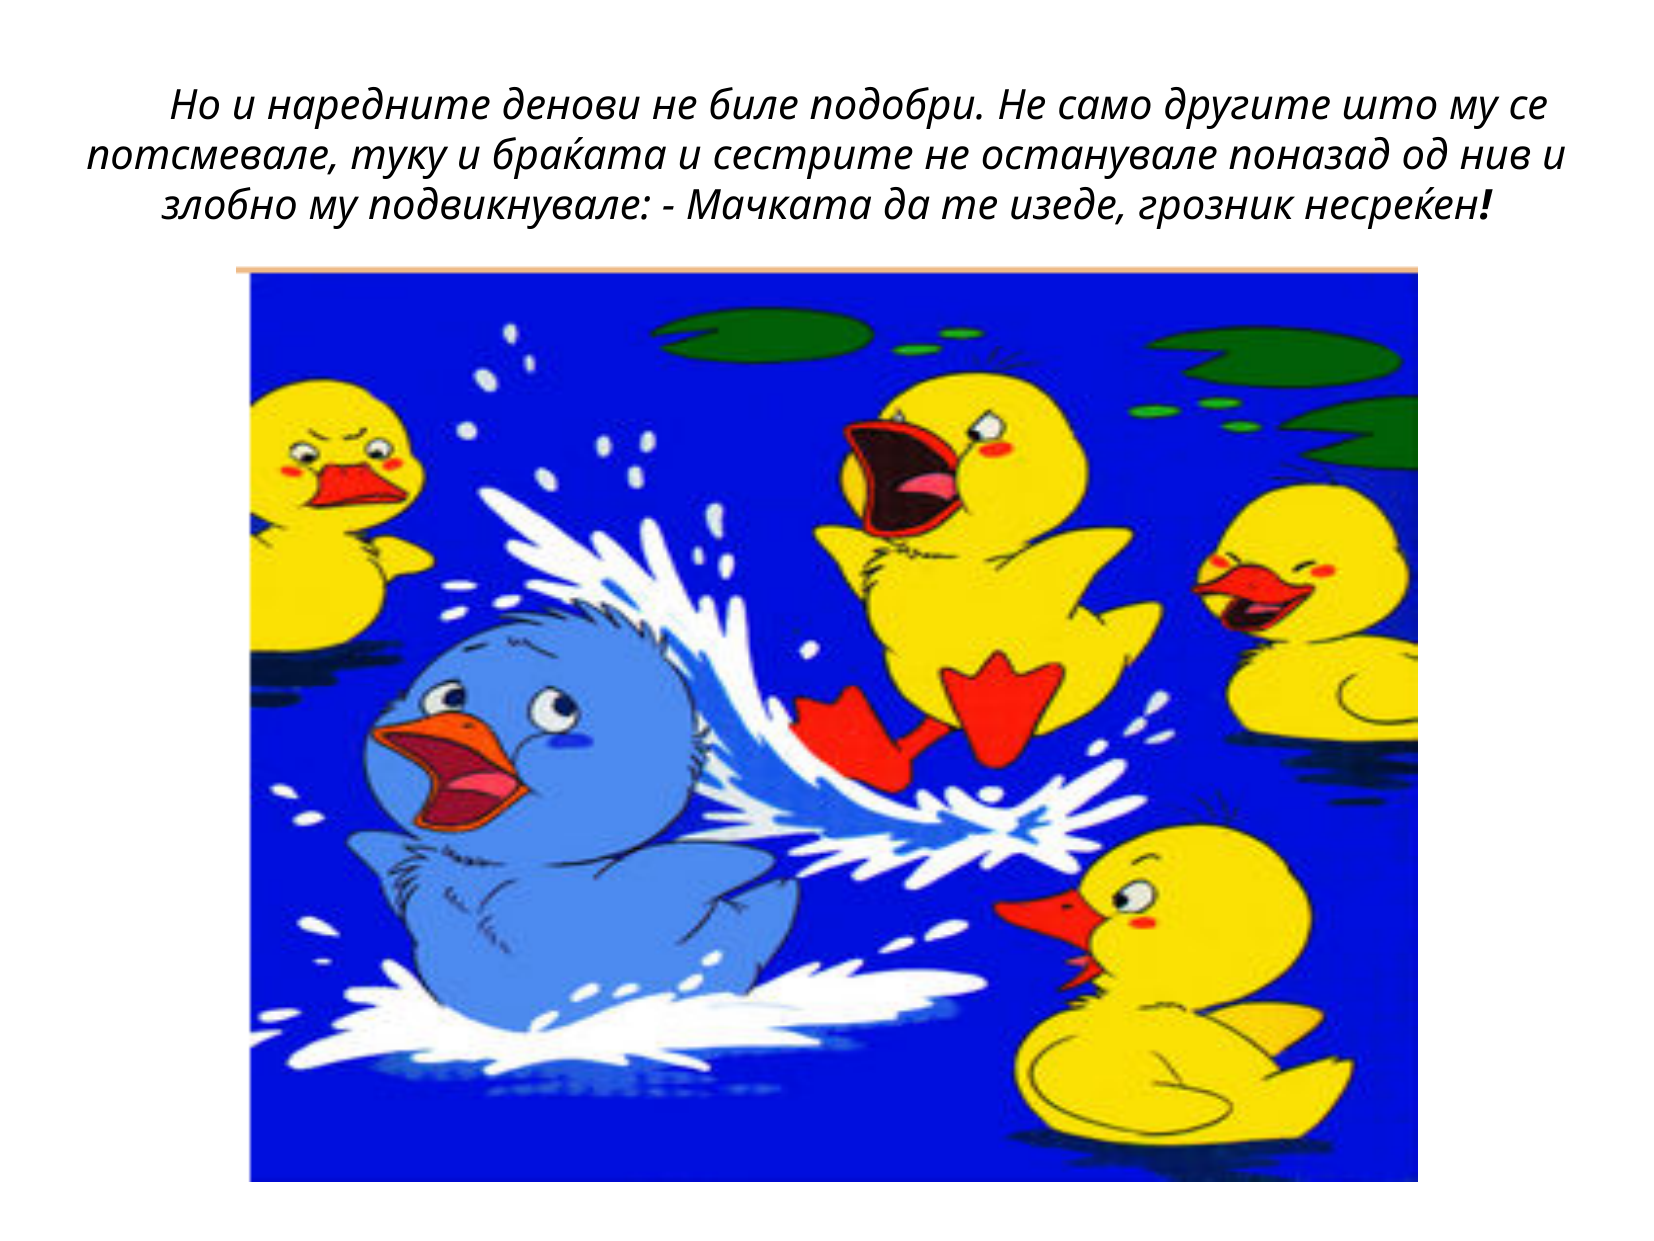

# Но и наредните денови не биле подобри. Не само другите што му се потсмевале, туку и браќата и сестрите не останувале поназад од нив и злобно му подвикнувале: - Мачката да те изеде, грозник несреќен!